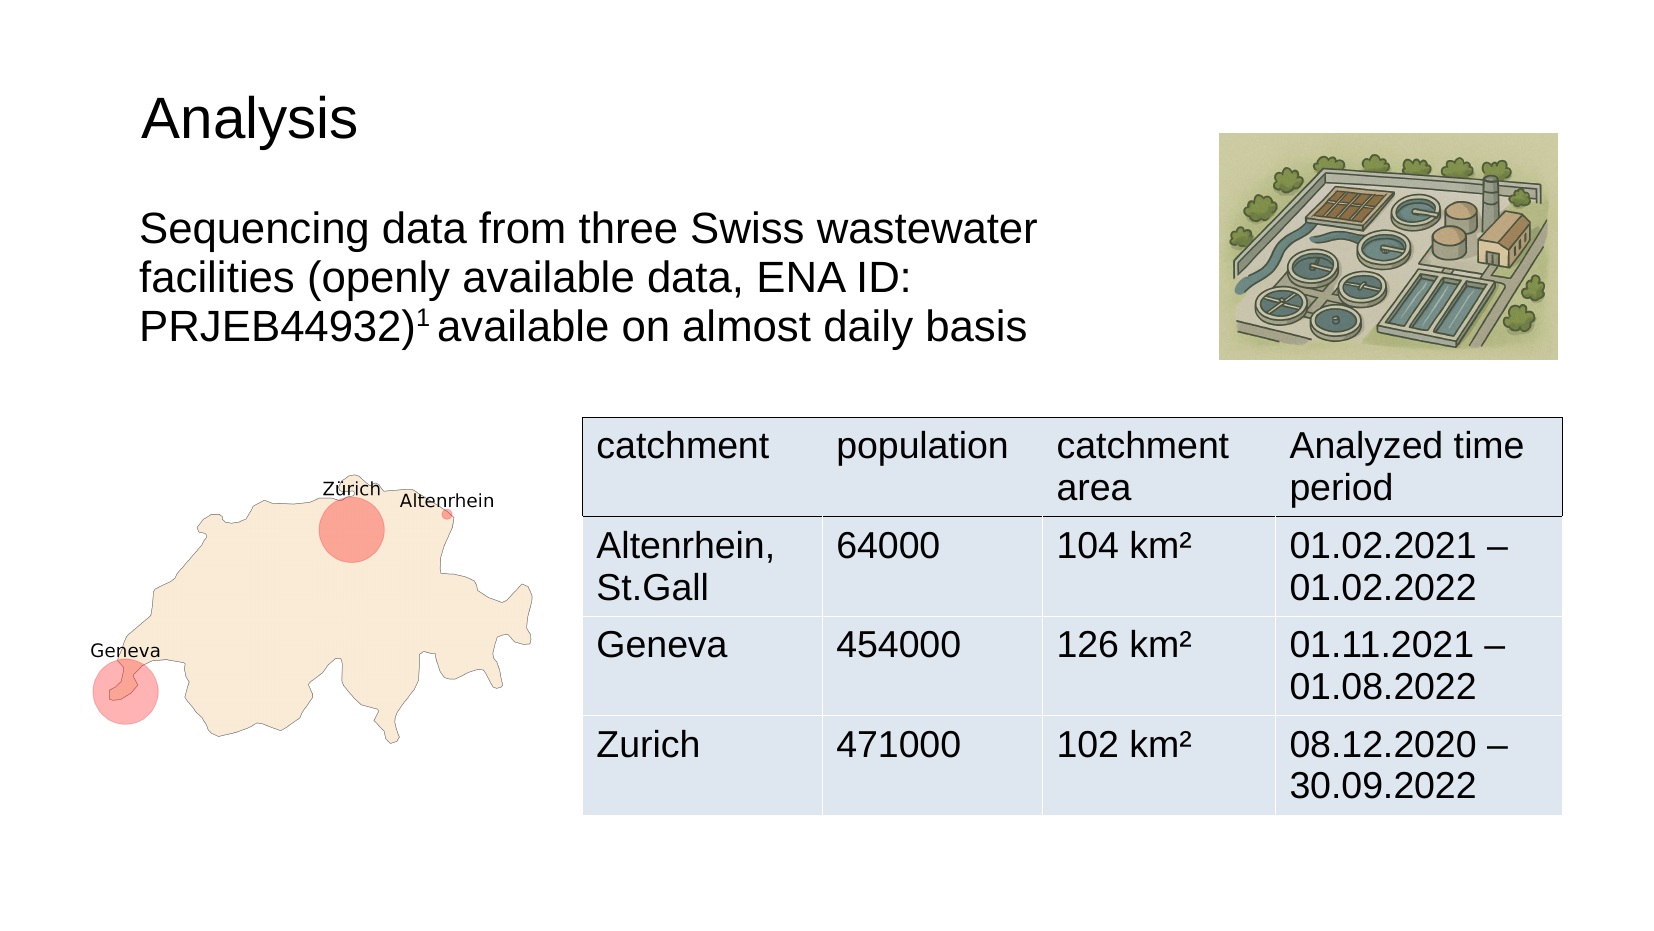

# Analysis
Sequencing data from three Swiss wastewater facilities (openly available data, ENA ID: PRJEB44932)1 available on almost daily basis
| catchment | population | catchment area | Analyzed time period |
| --- | --- | --- | --- |
| Altenrhein, St.Gall | 64000 | 104 km² | 01.02.2021 – 01.02.2022 |
| Geneva | 454000 | 126 km² | 01.11.2021 – 01.08.2022 |
| Zurich | 471000 | 102 km² | 08.12.2020 – 30.09.2022 |